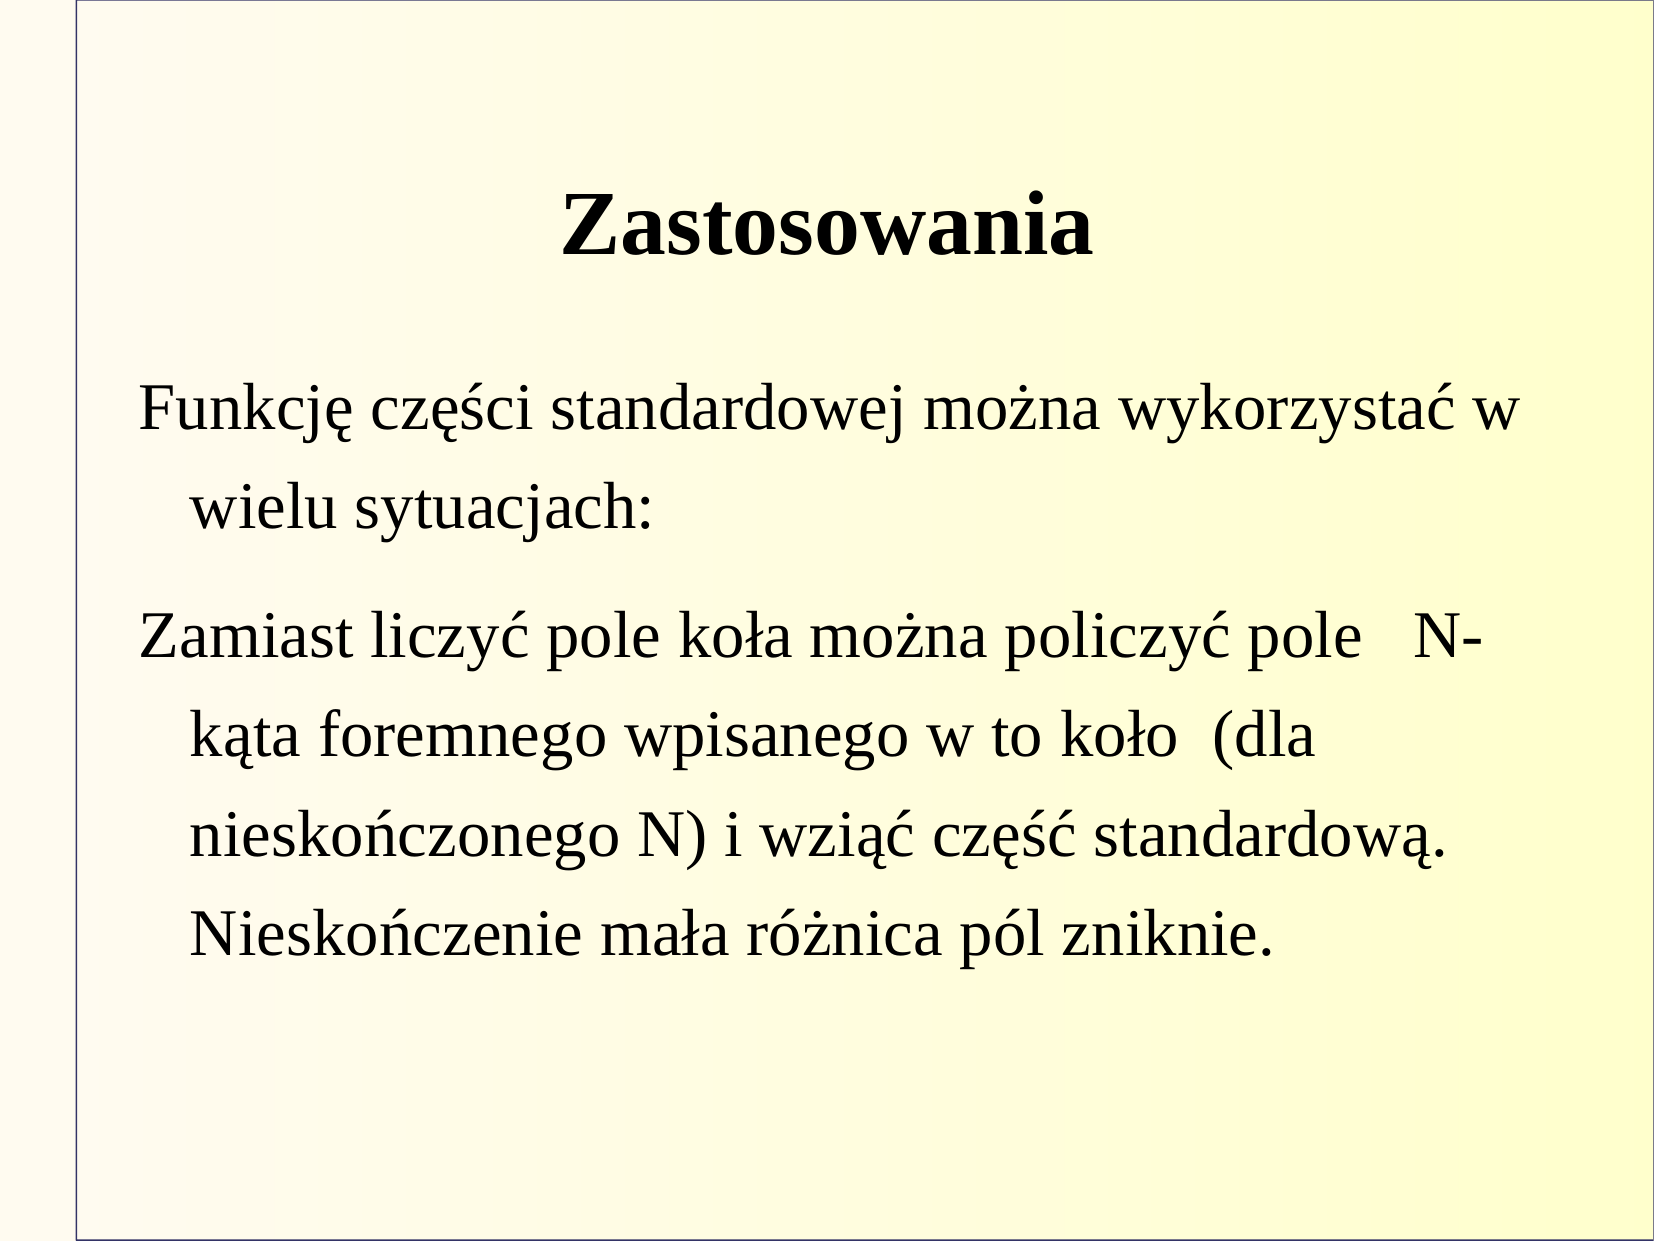

# Zastosowania
Funkcję części standardowej można wykorzystać w wielu sytuacjach:
Zamiast liczyć pole koła można policzyć pole N-kąta foremnego wpisanego w to koło (dla nieskończonego N) i wziąć część standardową. Nieskończenie mała różnica pól zniknie.